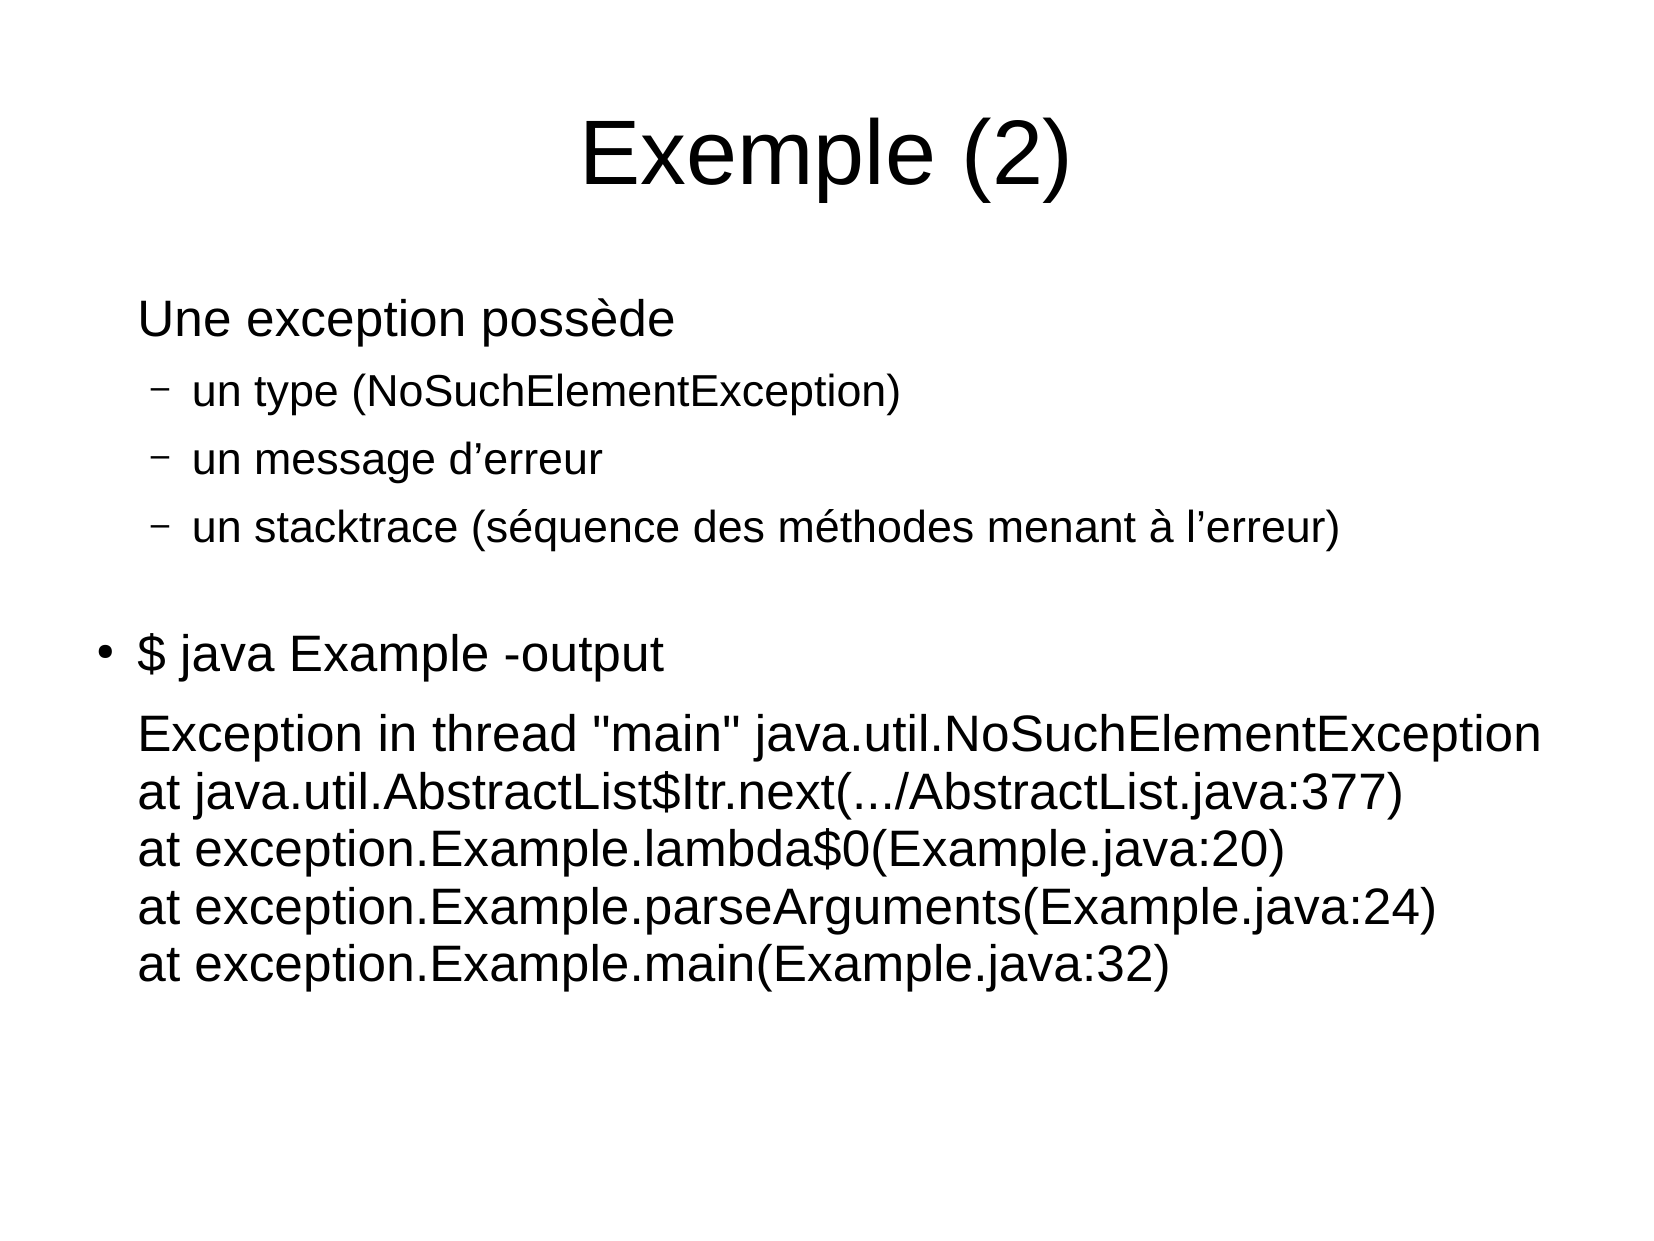

# Exemple (2)
Une exception possède
un type (NoSuchElementException)
un message d’erreur
un stacktrace (séquence des méthodes menant à l’erreur)
$ java Example -output
Exception in thread "main" java.util.NoSuchElementException
at java.util.AbstractList$Itr.next(.../AbstractList.java:377)
at exception.Example.lambda$0(Example.java:20)
at exception.Example.parseArguments(Example.java:24)
at exception.Example.main(Example.java:32)